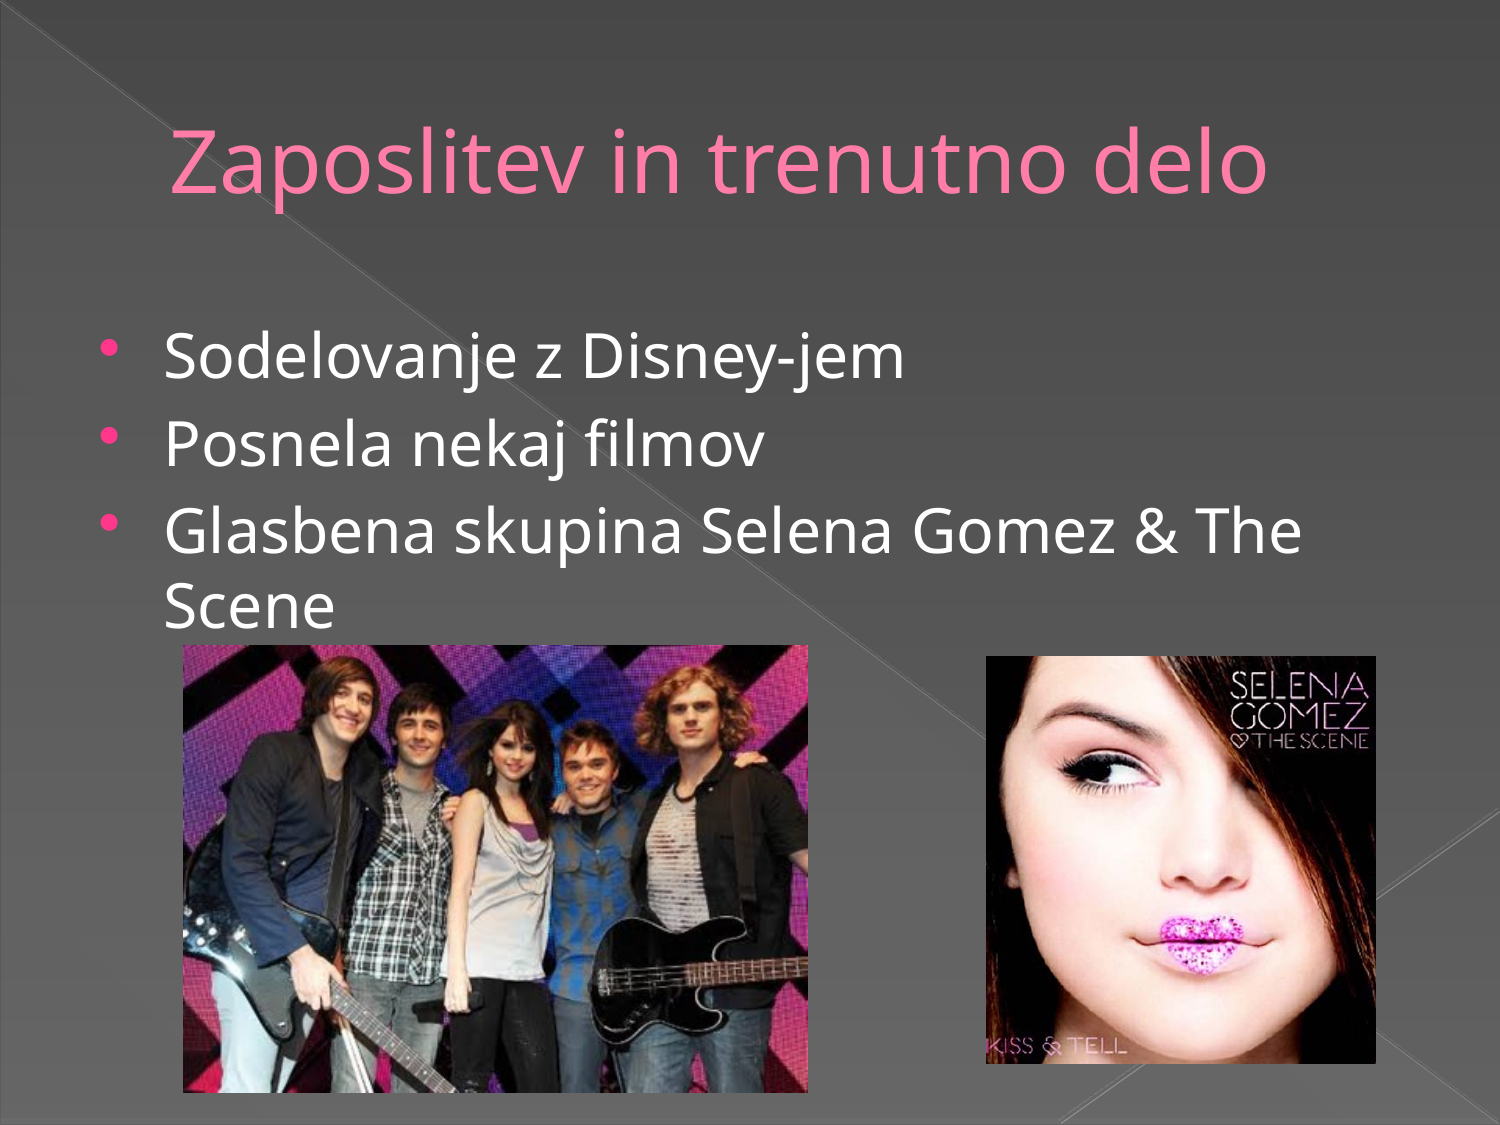

# Zaposlitev in trenutno delo
Sodelovanje z Disney-jem
Posnela nekaj filmov
Glasbena skupina Selena Gomez & The Scene